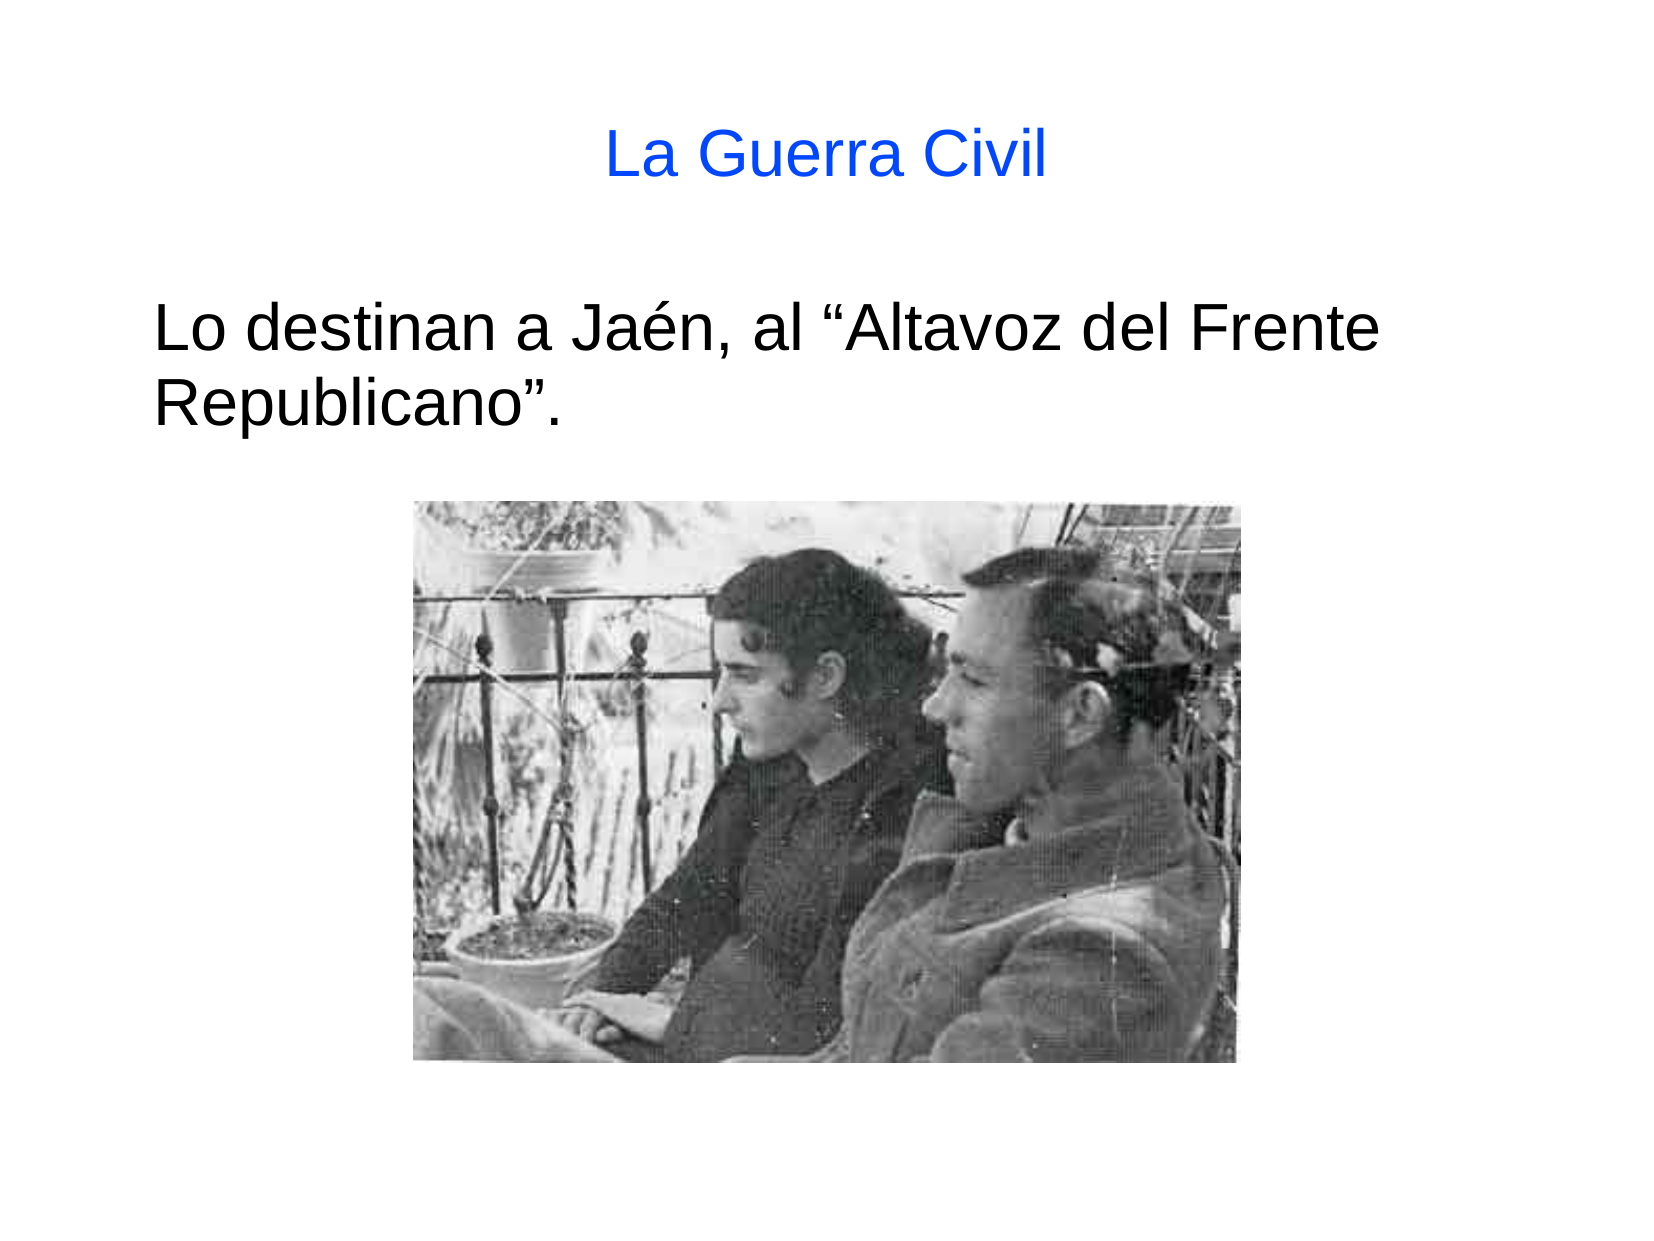

# La Guerra Civil
Lo destinan a Jaén, al “Altavoz del Frente Republicano”.